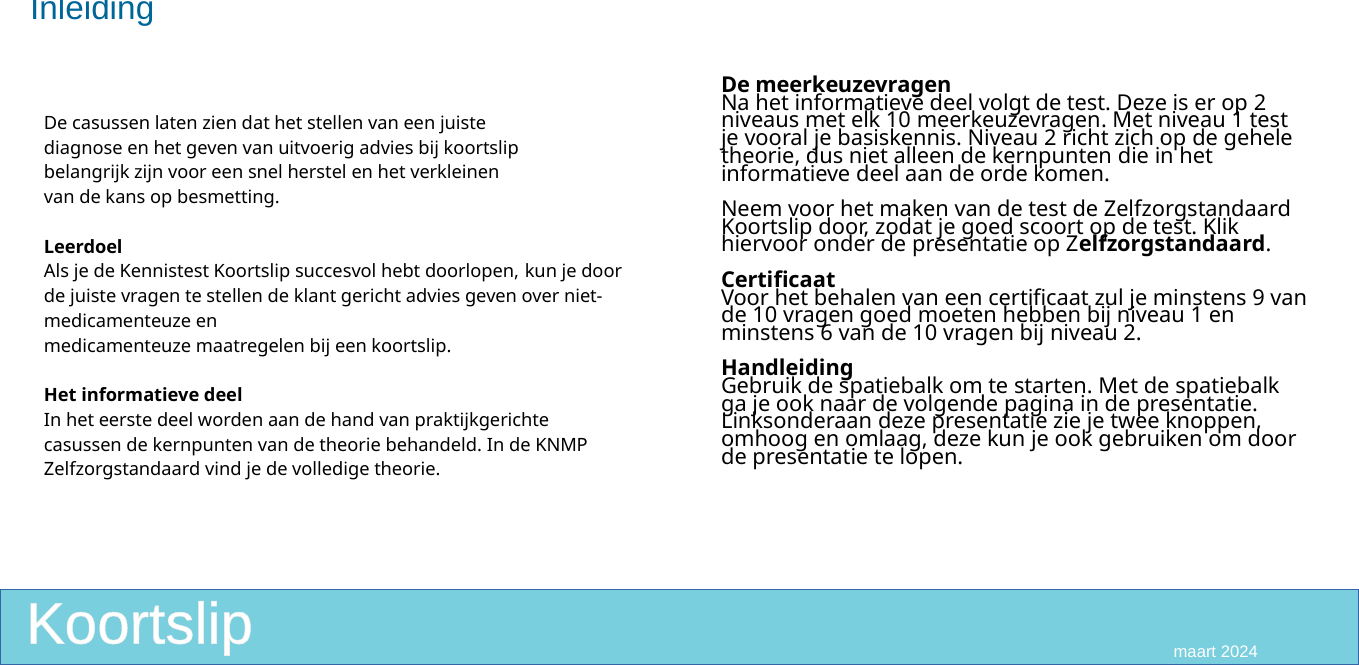

Inleiding
De meerkeuzevragen
Na het informatieve deel volgt de test. Deze is er op 2 niveaus met elk 10 meerkeuzevragen. Met niveau 1 test je vooral je basiskennis. Niveau 2 richt zich op de gehele theorie, dus niet alleen de kernpunten die in het informatieve deel aan de orde komen.
Neem voor het maken van de test de Zelfzorgstandaard Koortslip door, zodat je goed scoort op de test. Klik hiervoor onder de presentatie op Zelfzorgstandaard.
Certificaat
Voor het behalen van een certificaat zul je minstens 9 van de 10 vragen goed moeten hebben bij niveau 1 en minstens 6 van de 10 vragen bij niveau 2.
Handleiding
Gebruik de spatiebalk om te starten. Met de spatiebalk ga je ook naar de volgende pagina in de presentatie. Linksonderaan deze presentatie zie je twee knoppen, omhoog en omlaag, deze kun je ook gebruiken om door de presentatie te lopen.
De casussen laten zien dat het stellen van een juiste
diagnose en het geven van uitvoerig advies bij koortslip
belangrijk zijn voor een snel herstel en het verkleinen
van de kans op besmetting.
Leerdoel
Als je de Kennistest Koortslip succesvol hebt doorlopen, kun je door de juiste vragen te stellen de klant gericht advies geven over niet-medicamenteuze en
medicamenteuze maatregelen bij een koortslip.
Het informatieve deel
In het eerste deel worden aan de hand van praktijkgerichte casussen de kernpunten van de theorie behandeld. In de KNMP Zelfzorgstandaard vind je de volledige theorie.
# Koortslip
maart 2024